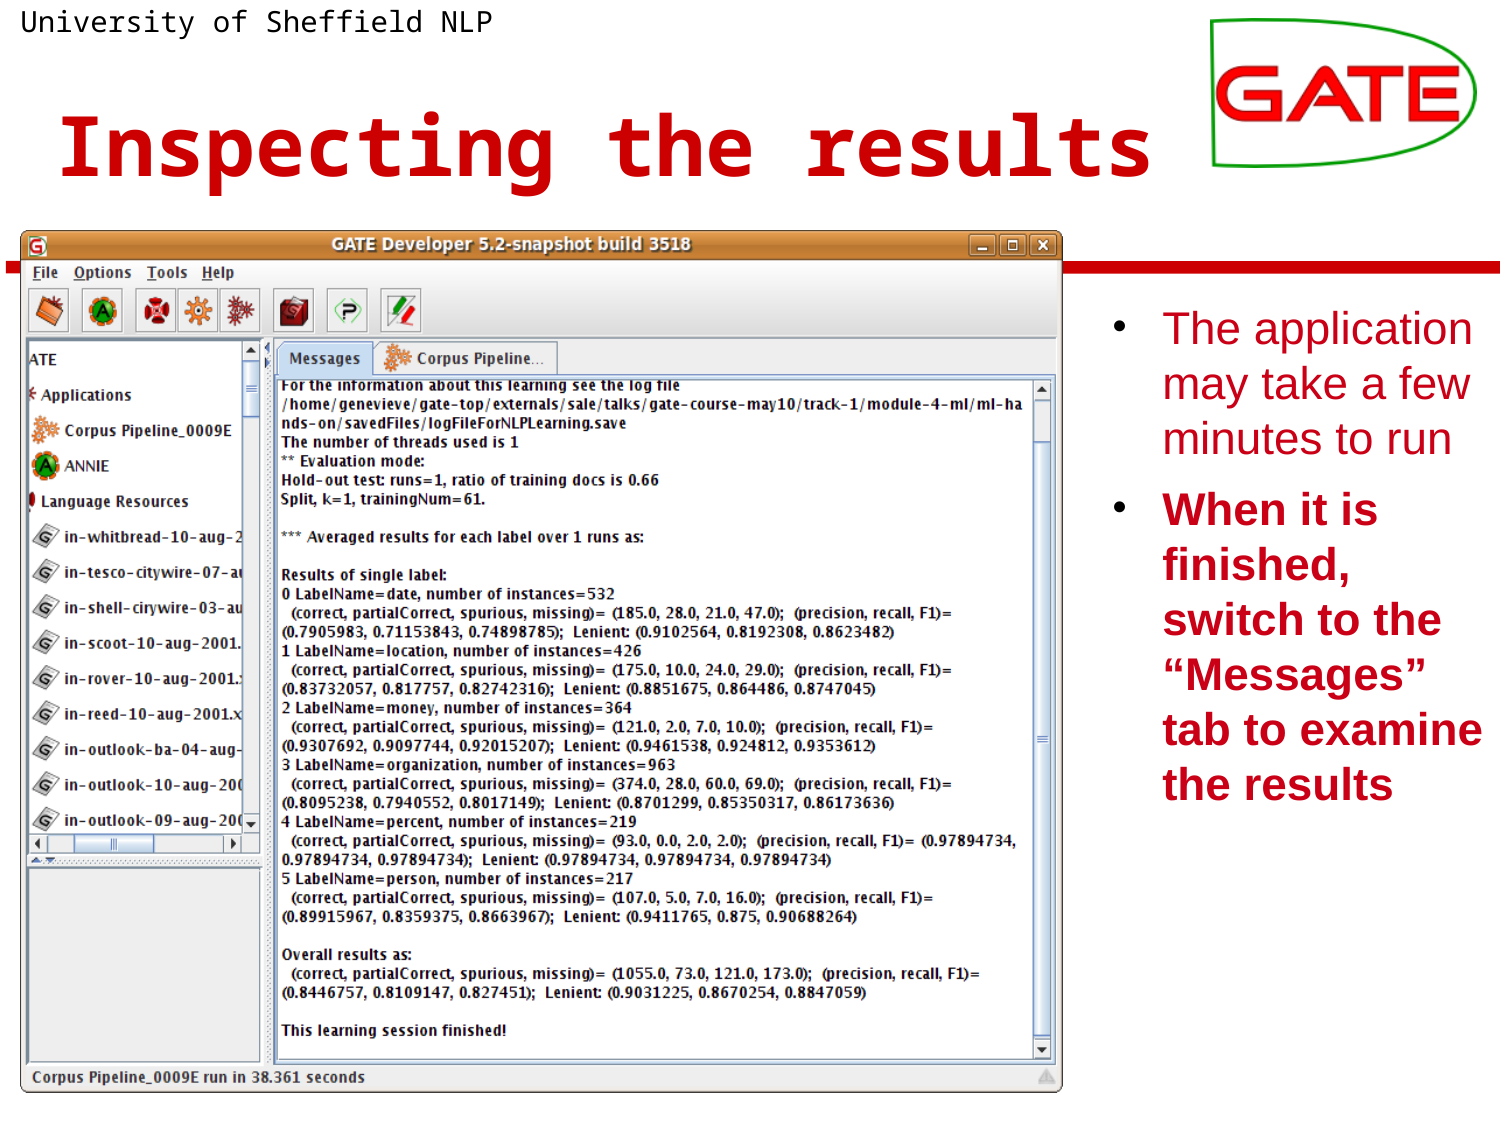

# Inspecting the results
The application may take a few minutes to run
When it is finished, switch to the “Messages” tab to examine the results